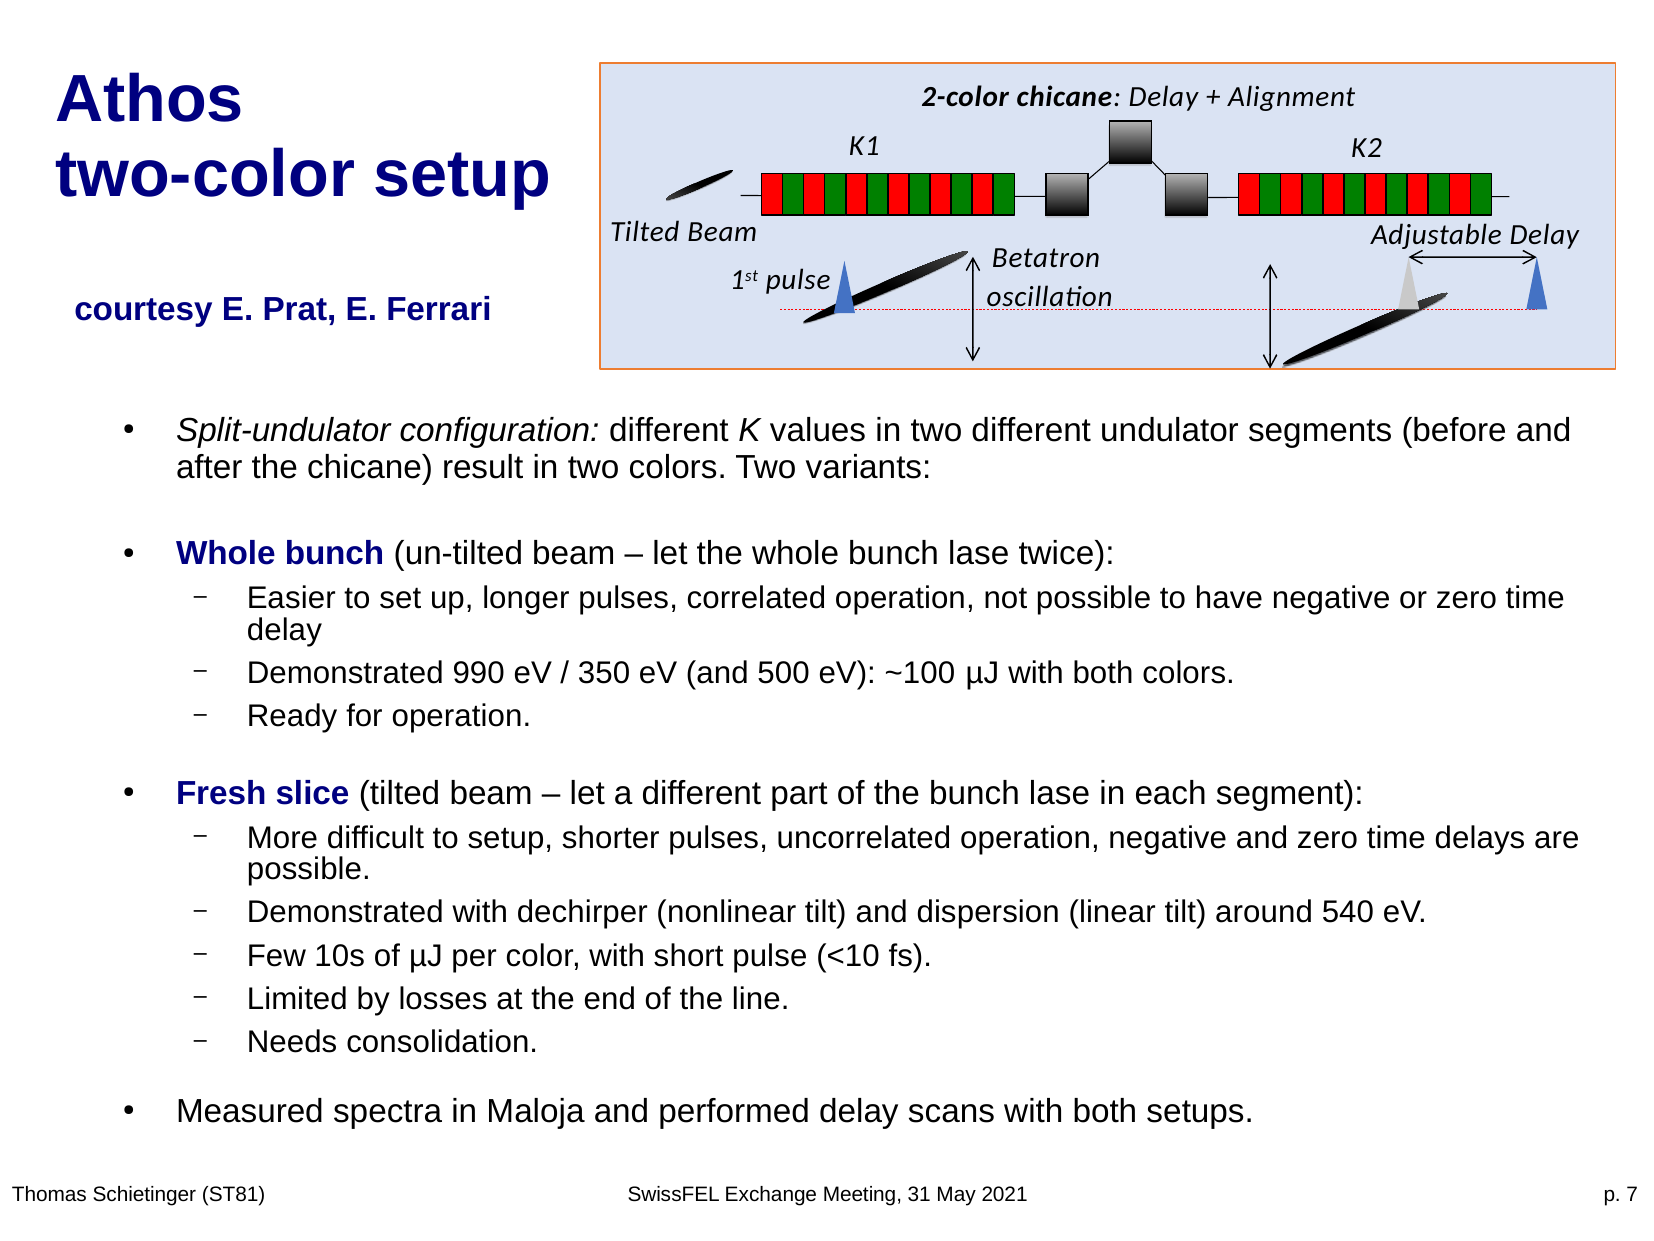

# Athos two-color setup
2-color chicane: Delay + Alignment
Tilted Beam
Adjustable Delay
Betatron
oscillation
1st pulse
K1
K2
courtesy E. Prat, E. Ferrari
Split-undulator configuration: different K values in two different undulator segments (before and after the chicane) result in two colors. Two variants:
Whole bunch (un-tilted beam – let the whole bunch lase twice):
Easier to set up, longer pulses, correlated operation, not possible to have negative or zero time delay
Demonstrated 990 eV / 350 eV (and 500 eV): ~100 µJ with both colors.
Ready for operation.
Fresh slice (tilted beam – let a different part of the bunch lase in each segment):
More difficult to setup, shorter pulses, uncorrelated operation, negative and zero time delays are possible.
Demonstrated with dechirper (nonlinear tilt) and dispersion (linear tilt) around 540 eV.
Few 10s of µJ per color, with short pulse (<10 fs).
Limited by losses at the end of the line.
Needs consolidation.
Measured spectra in Maloja and performed delay scans with both setups.
7